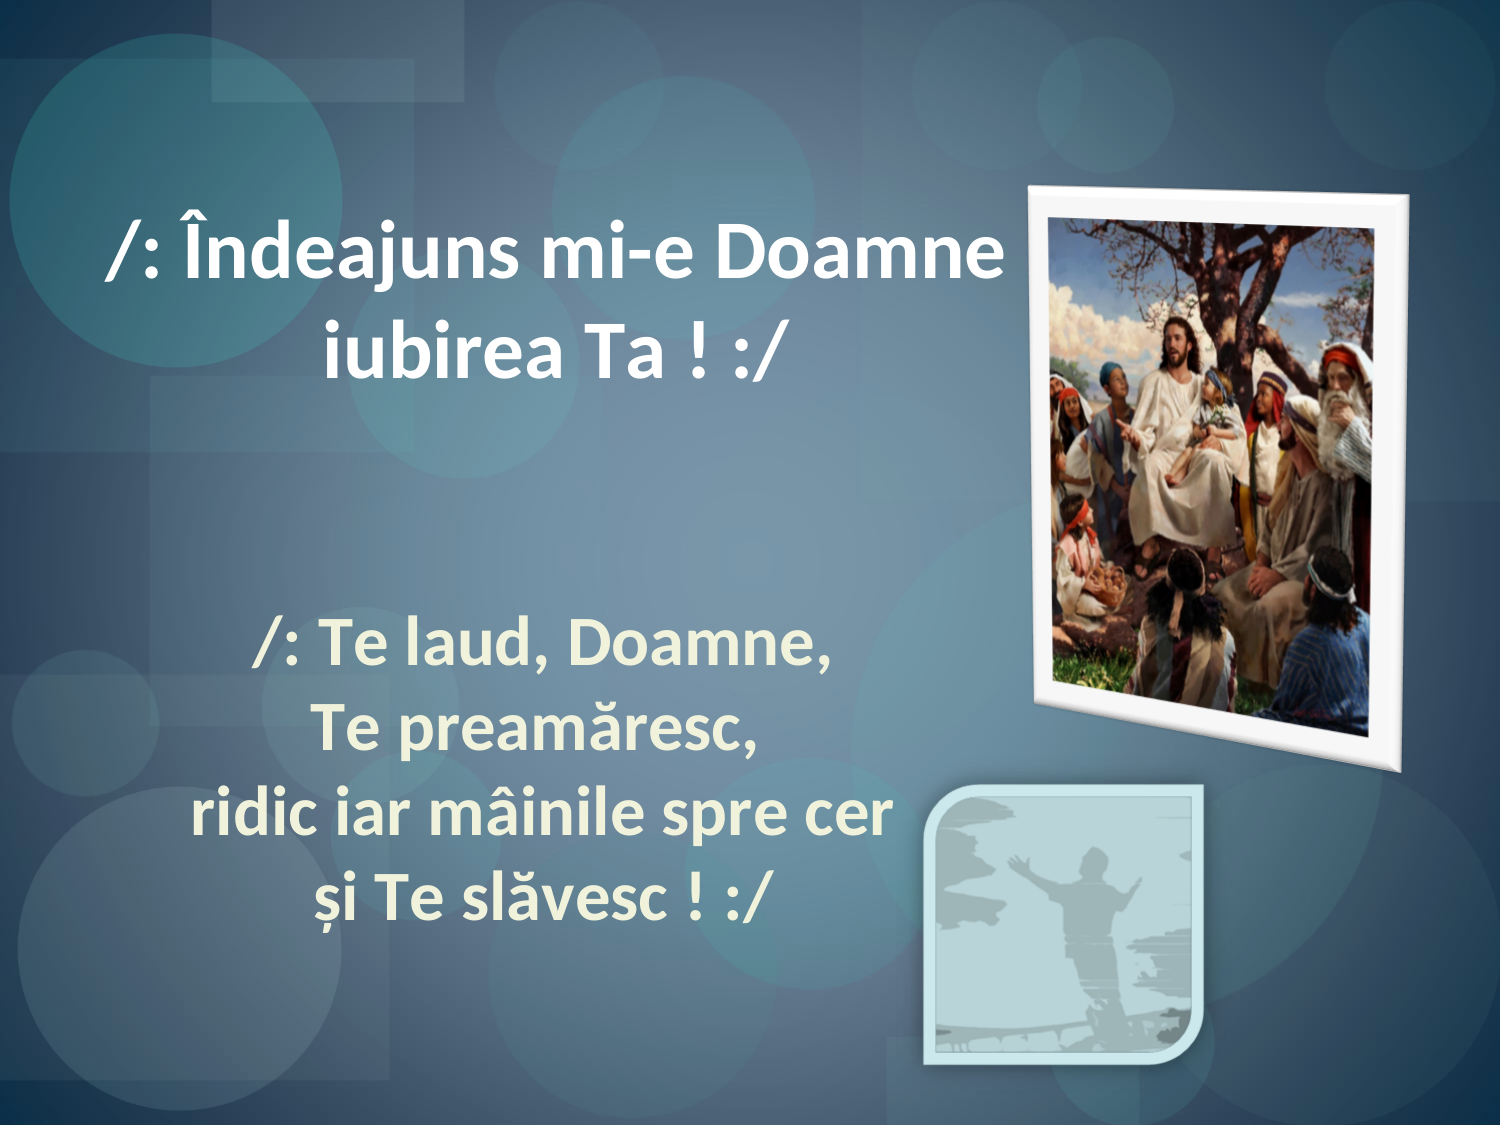

/: Îndeajuns mi-e Doamne iubirea Ta ! :/
/: Te laud, Doamne,
Te preamăresc,
ridic iar mâinile spre cer
şi Te slăvesc ! :/